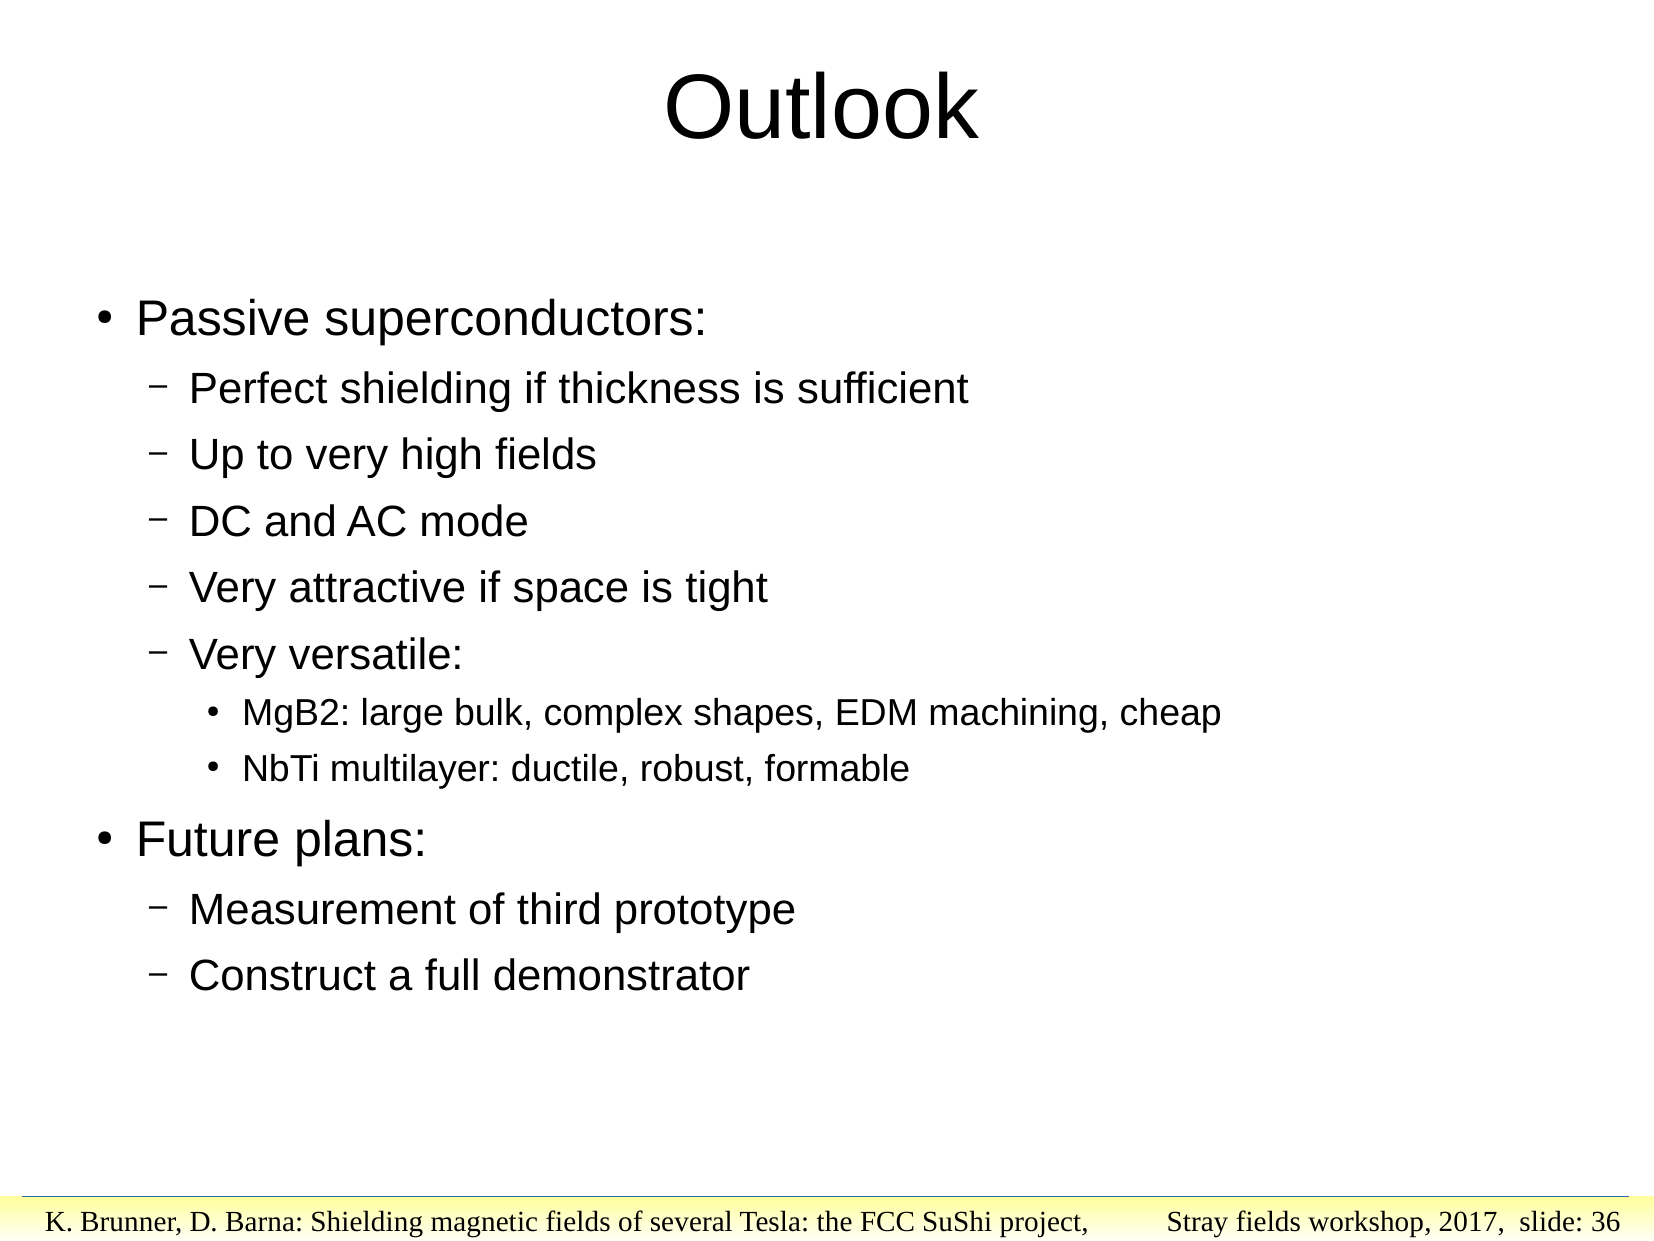

# Outlook
Passive superconductors:
Perfect shielding if thickness is sufficient
Up to very high fields
DC and AC mode
Very attractive if space is tight
Very versatile:
MgB2: large bulk, complex shapes, EDM machining, cheap
NbTi multilayer: ductile, robust, formable
Future plans:
Measurement of third prototype
Construct a full demonstrator